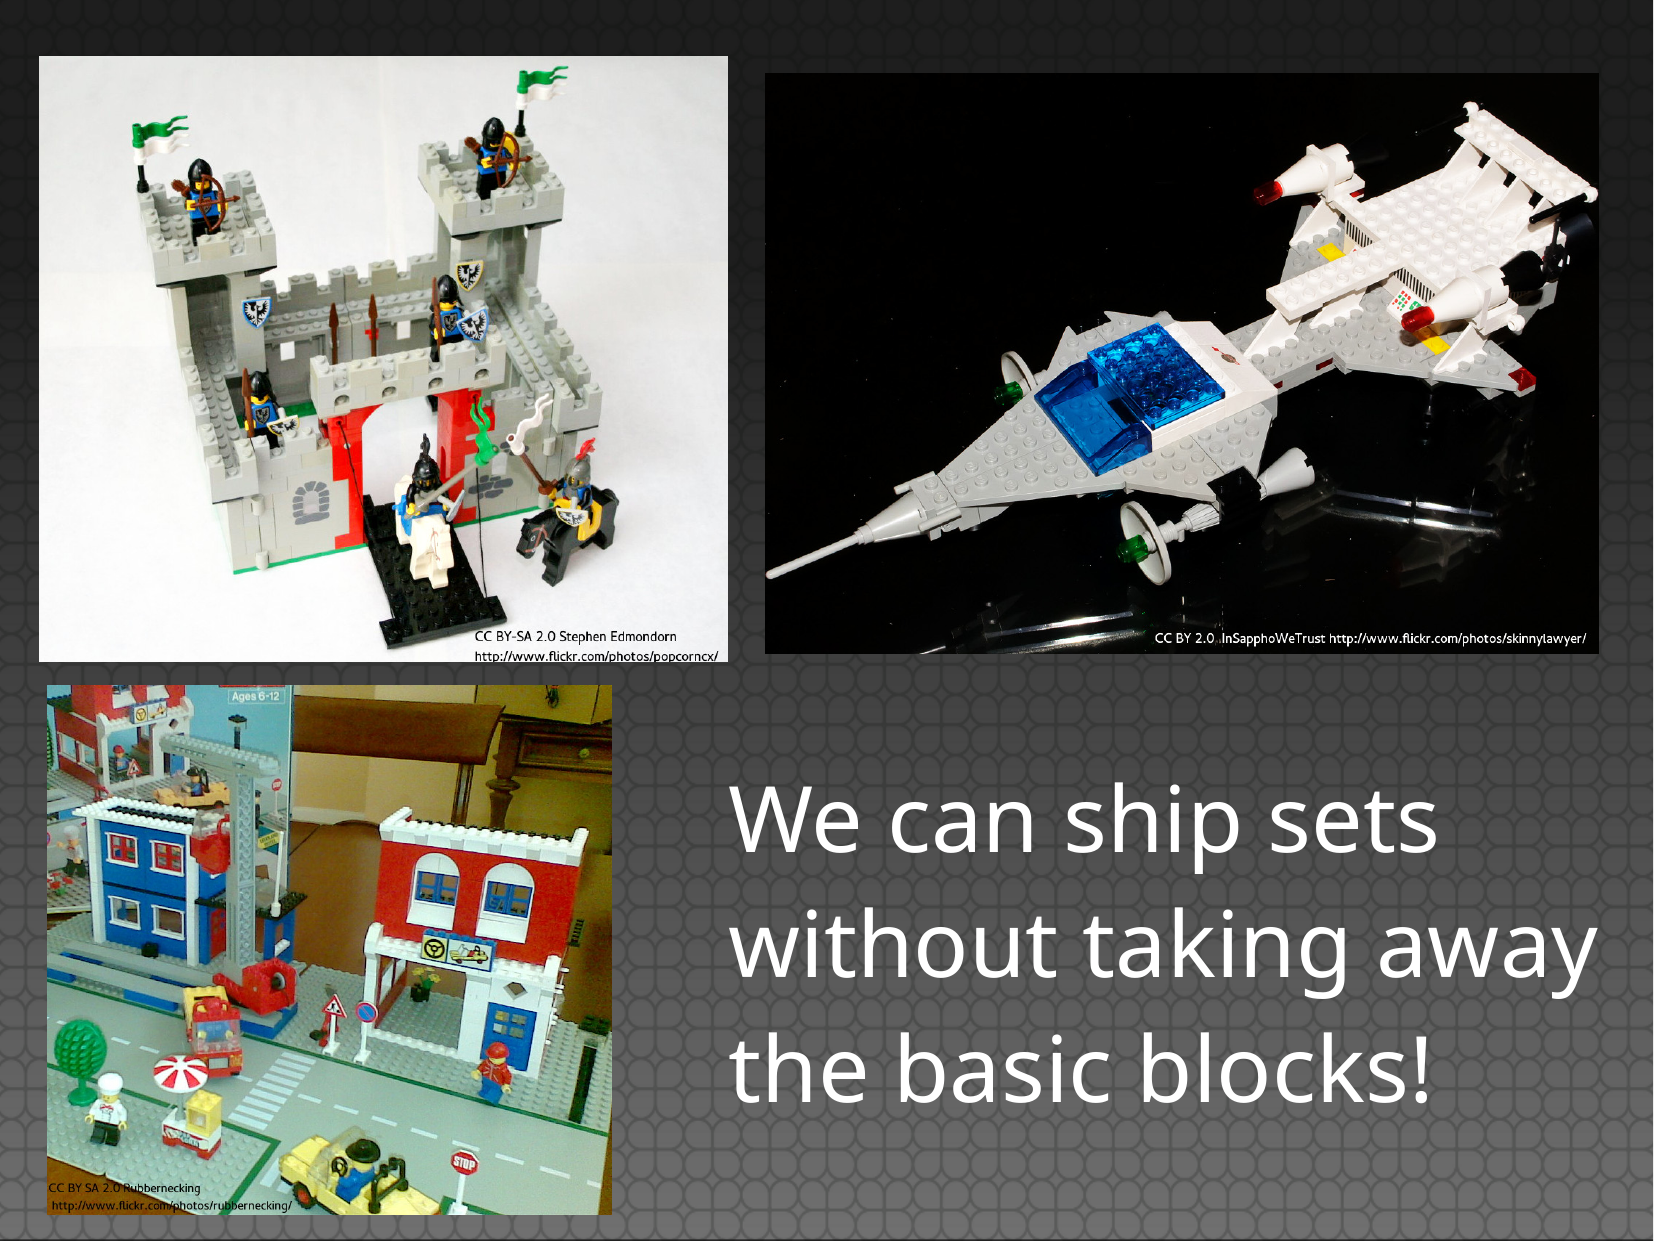

# We can ship sets without taking away the basic blocks!